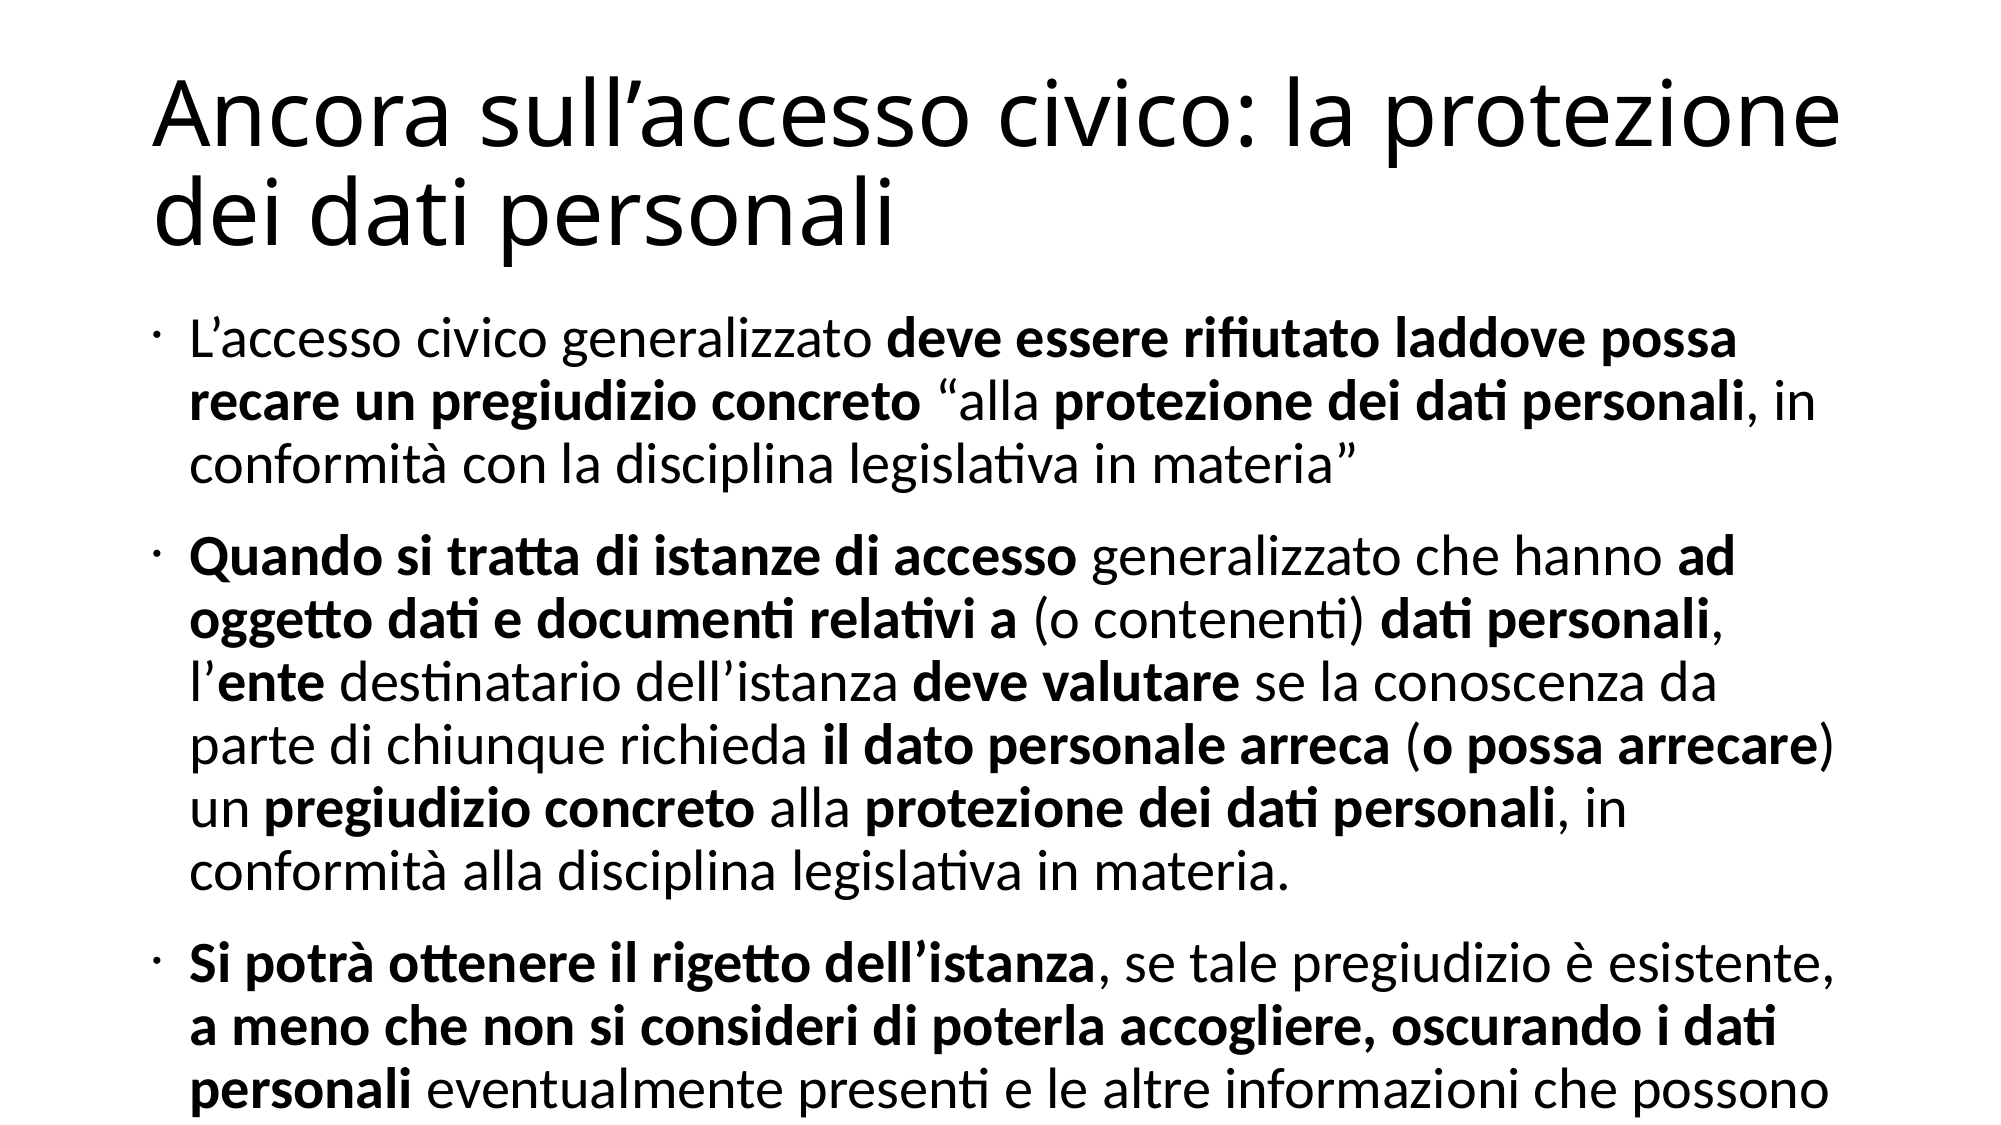

# Ancora sull’accesso civico: la protezione dei dati personali
L’accesso civico generalizzato deve essere rifiutato laddove possa recare un pregiudizio concreto “alla protezione dei dati personali, in conformità con la disciplina legislativa in materia”
Quando si tratta di istanze di accesso generalizzato che hanno ad oggetto dati e documenti relativi a (o contenenti) dati personali, l’ente destinatario dell’istanza deve valutare se la conoscenza da parte di chiunque richieda il dato personale arreca (o possa arrecare) un pregiudizio concreto alla protezione dei dati personali, in conformità alla disciplina legislativa in materia.
Si potrà ottenere il rigetto dell’istanza, se tale pregiudizio è esistente, a meno che non si consideri di poterla accogliere, oscurando i dati personali eventualmente presenti e le altre informazioni che possono consentire l’identificazione, anche indiretta, del soggetto interessato